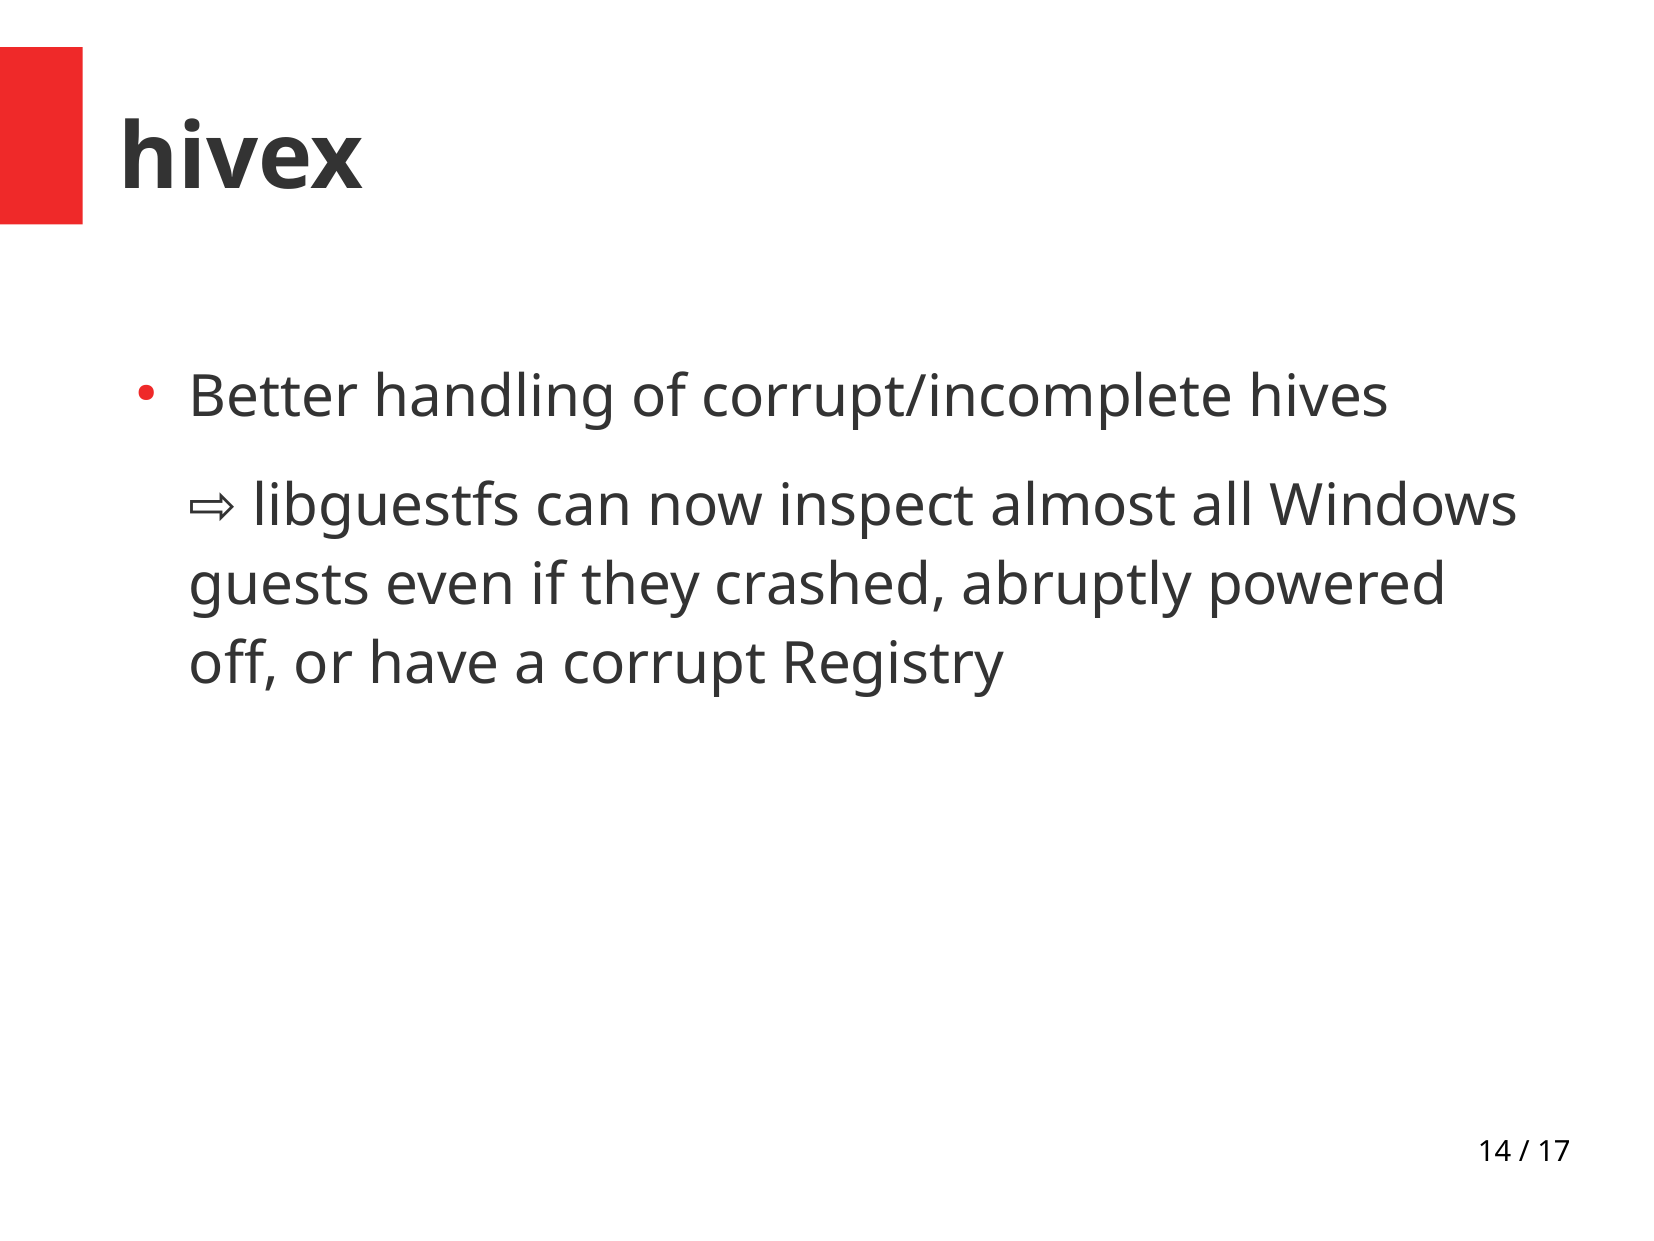

# hivex
Better handling of corrupt/incomplete hives
⇨ libguestfs can now inspect almost all Windows guests even if they crashed, abruptly powered off, or have a corrupt Registry
14